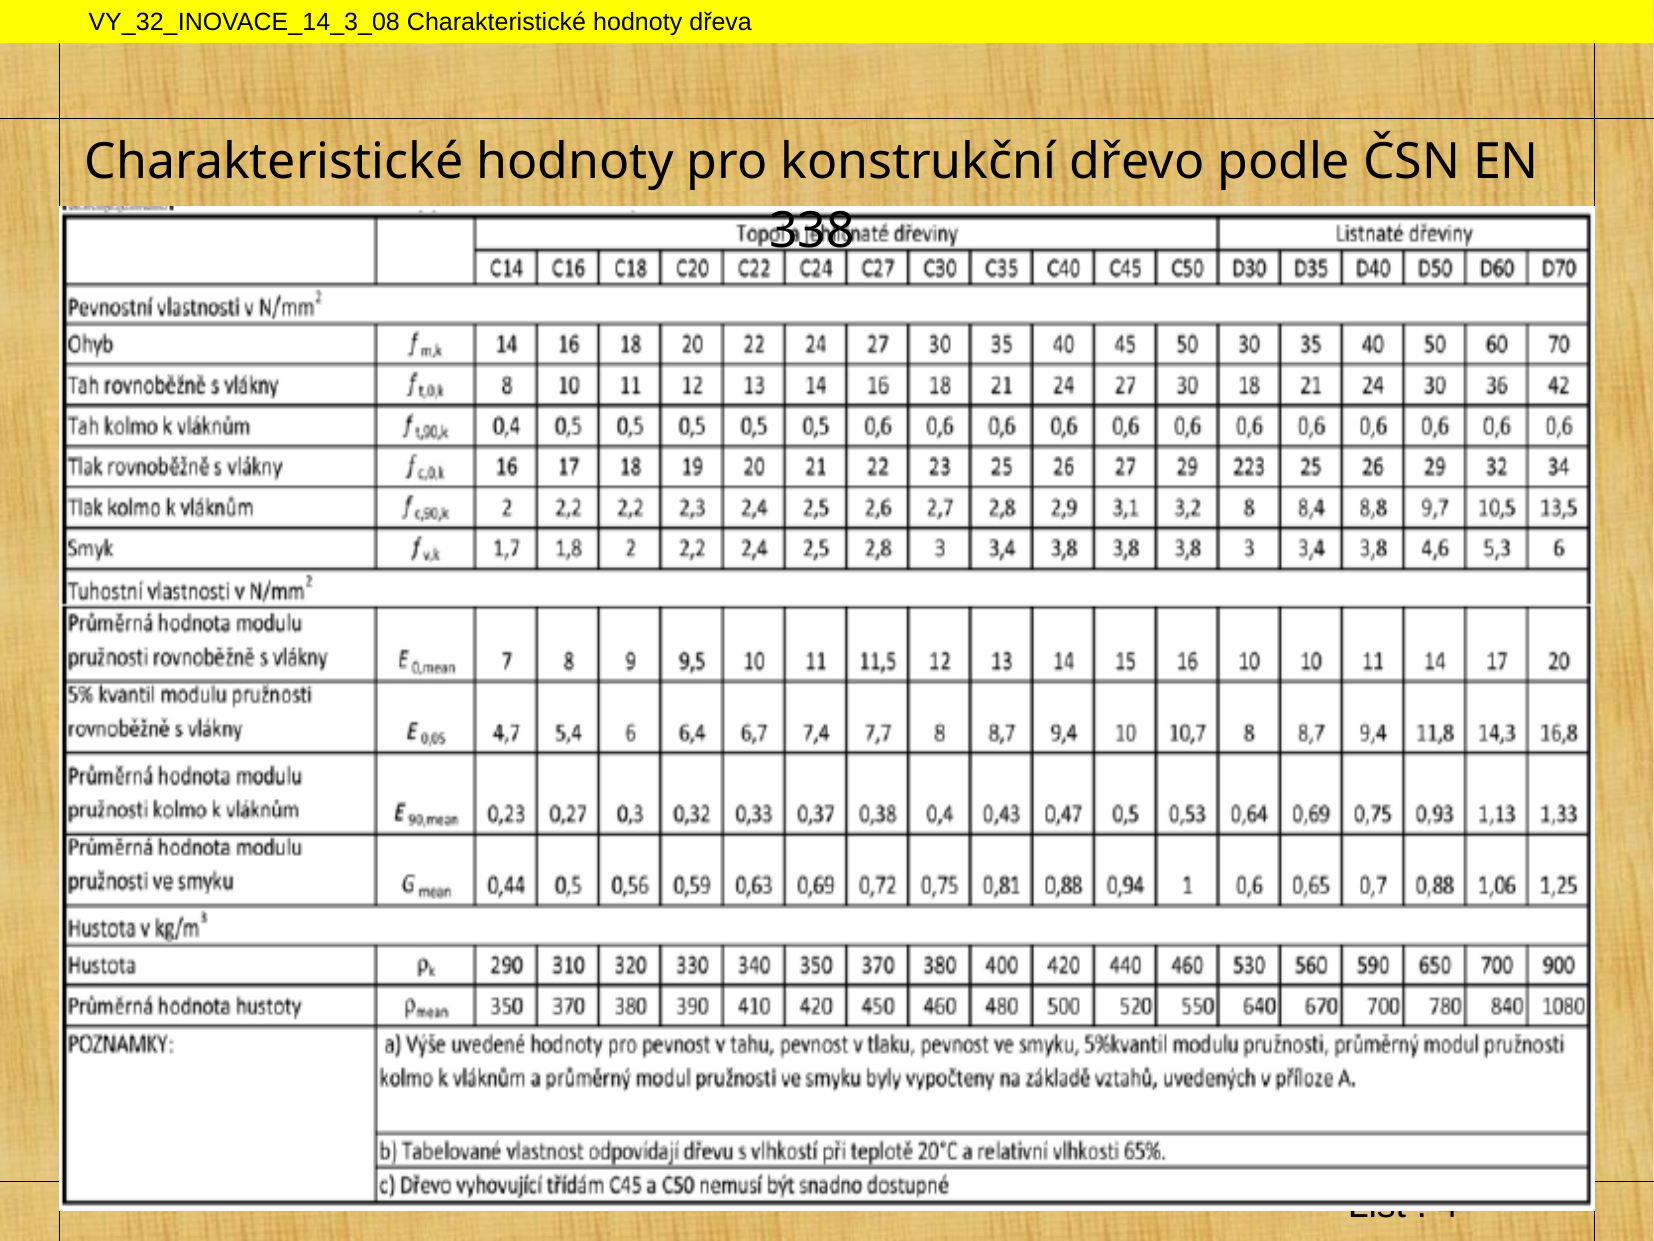

VY_32_INOVACE_14_3_08 Charakteristické hodnoty dřeva
Charakteristické hodnoty pro konstrukční dřevo podle ČSN EN 338
List :